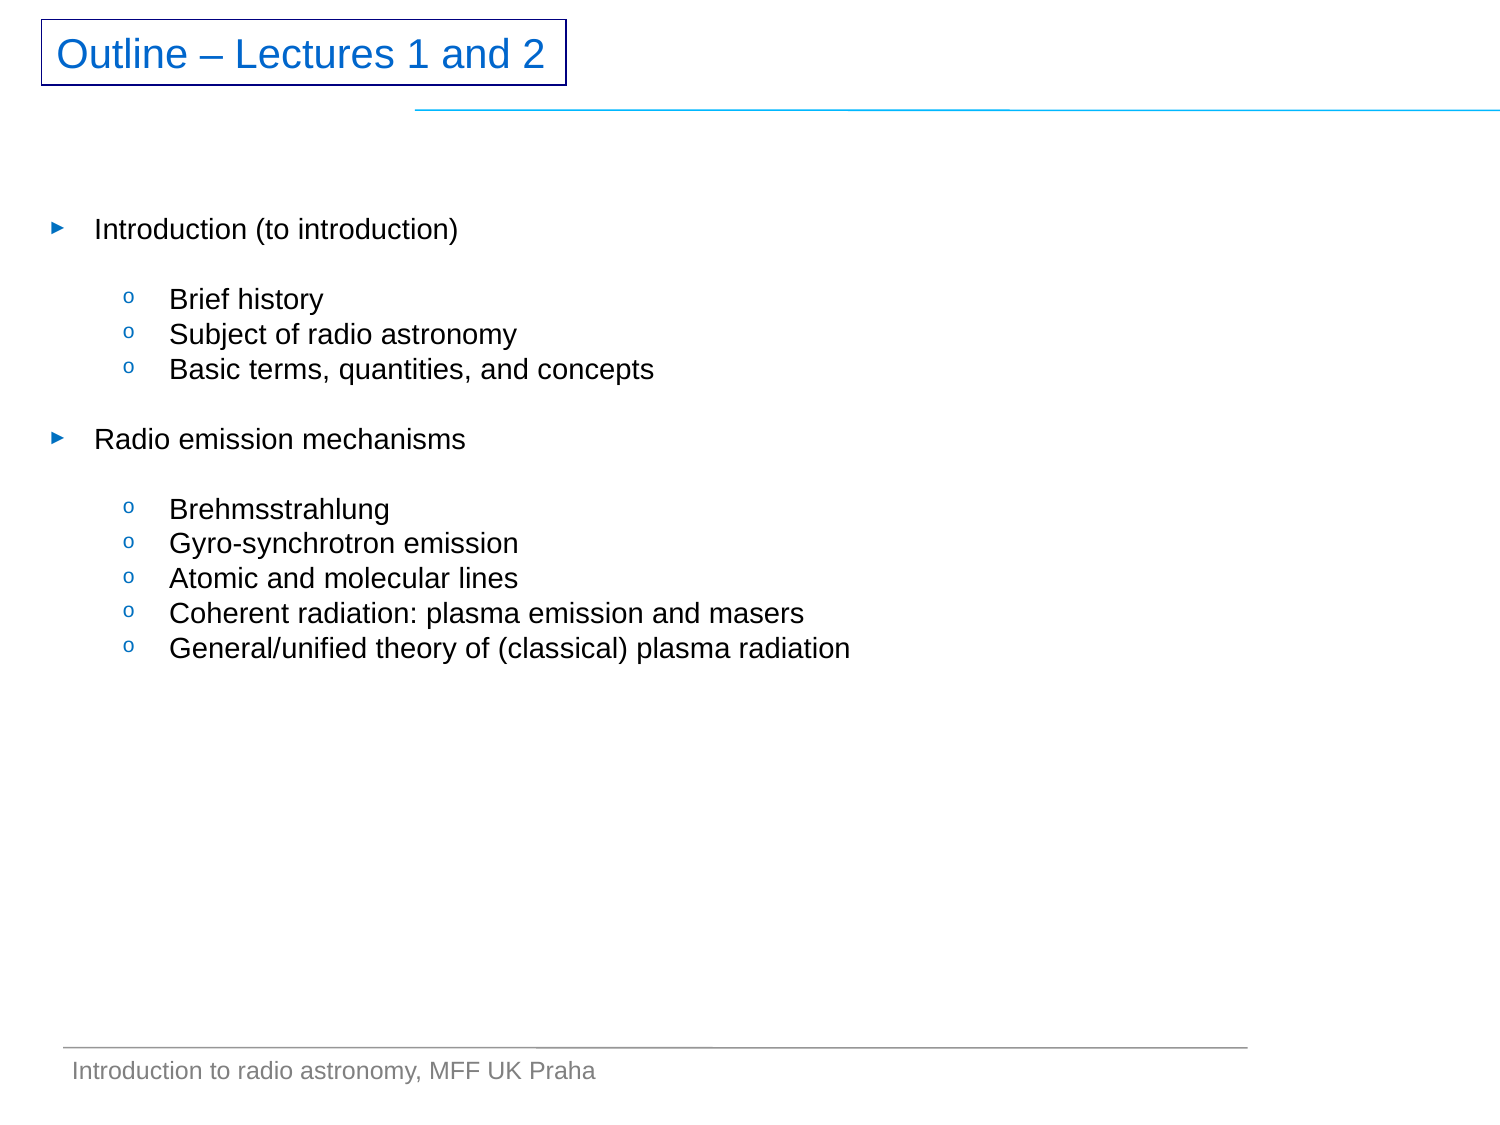

Outline – Lectures 1 and 2
Introduction (to introduction)
Brief history
Subject of radio astronomy
Basic terms, quantities, and concepts
Radio emission mechanisms
Brehmsstrahlung
Gyro-synchrotron emission
Atomic and molecular lines
Coherent radiation: plasma emission and masers
General/unified theory of (classical) plasma radiation
Introduction to radio astronomy